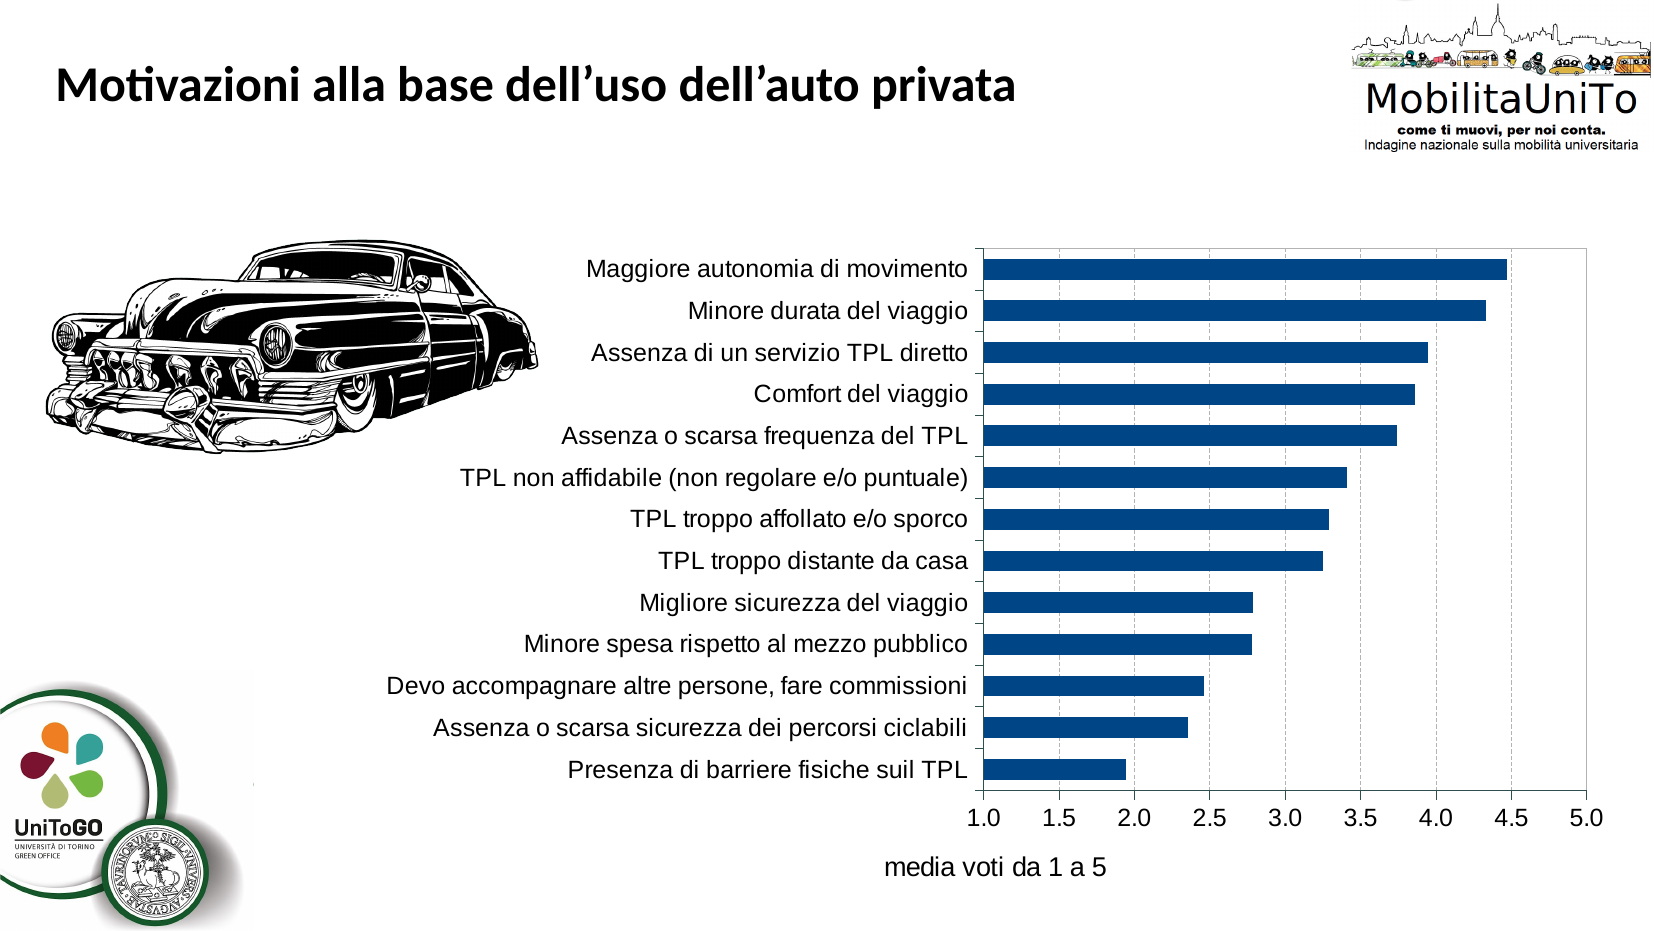

Motivazioni alla base dell’uso dell’auto privata
### Chart
| Category | Colonna E |
|---|---|
| Presenza di barriere fisiche suil TPL | 1.94139060793593 |
| Assenza o scarsa sicurezza dei percorsi ciclabili | 2.35461510397665 |
| Devo accompagnare altre persone, fare commissioni | 2.459213401311 |
| Minore spesa rispetto al mezzo pubblico | 2.78101127682794 |
| Migliore sicurezza del viaggio | 2.78574026918879 |
| TPL troppo distante da casa | 3.2488160291439 |
| TPL troppo affollato e/o sporco | 3.29263848396502 |
| TPL non affidabile (non regolare e/o puntuale) | 3.408527696793 |
| Assenza o scarsa frequenza del TPL | 3.74090247452692 |
| Comfort del viaggio | 3.86082848837209 |
| Assenza di un servizio TPL diretto | 3.94393884237349 |
| Minore durata del viaggio | 4.33115230825154 |
| Maggiore autonomia di movimento | 4.46836363636363 |